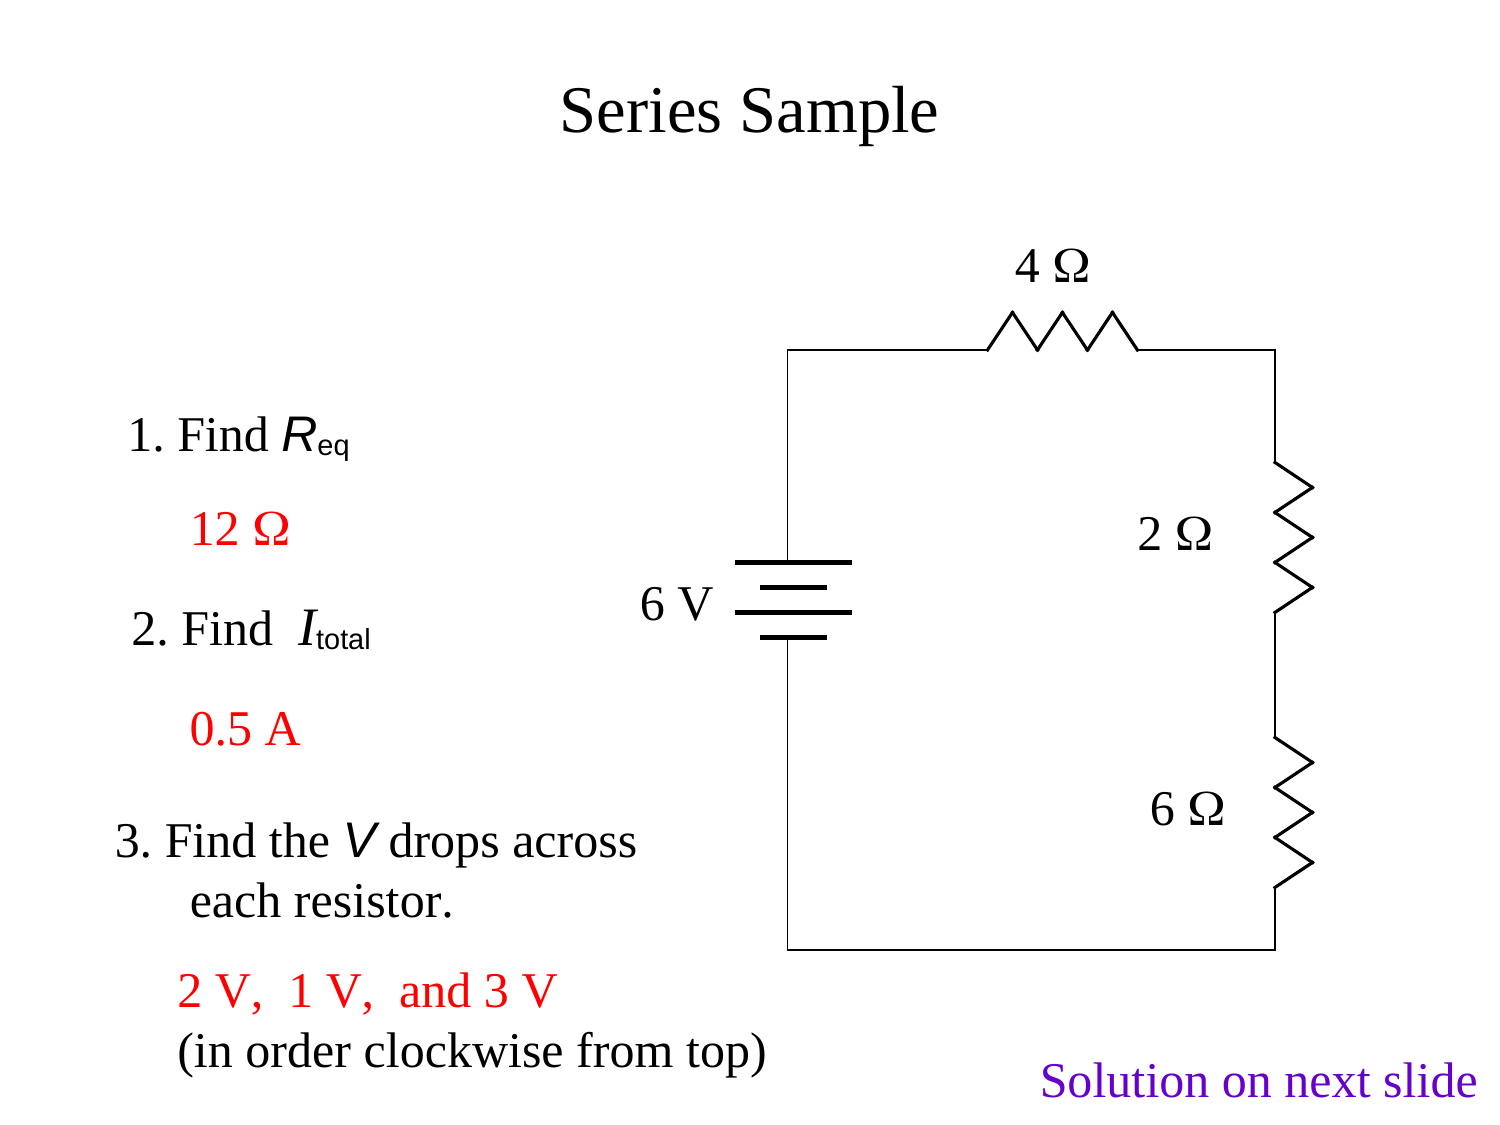

# Series Sample
4 
2 
6 V
6 
1. Find Req
12 
2. Find Itotal
0.5 A
3. Find the V drops across
 each resistor.
2 V, 1 V, and 3 V
(in order clockwise from top)
Solution on next slide